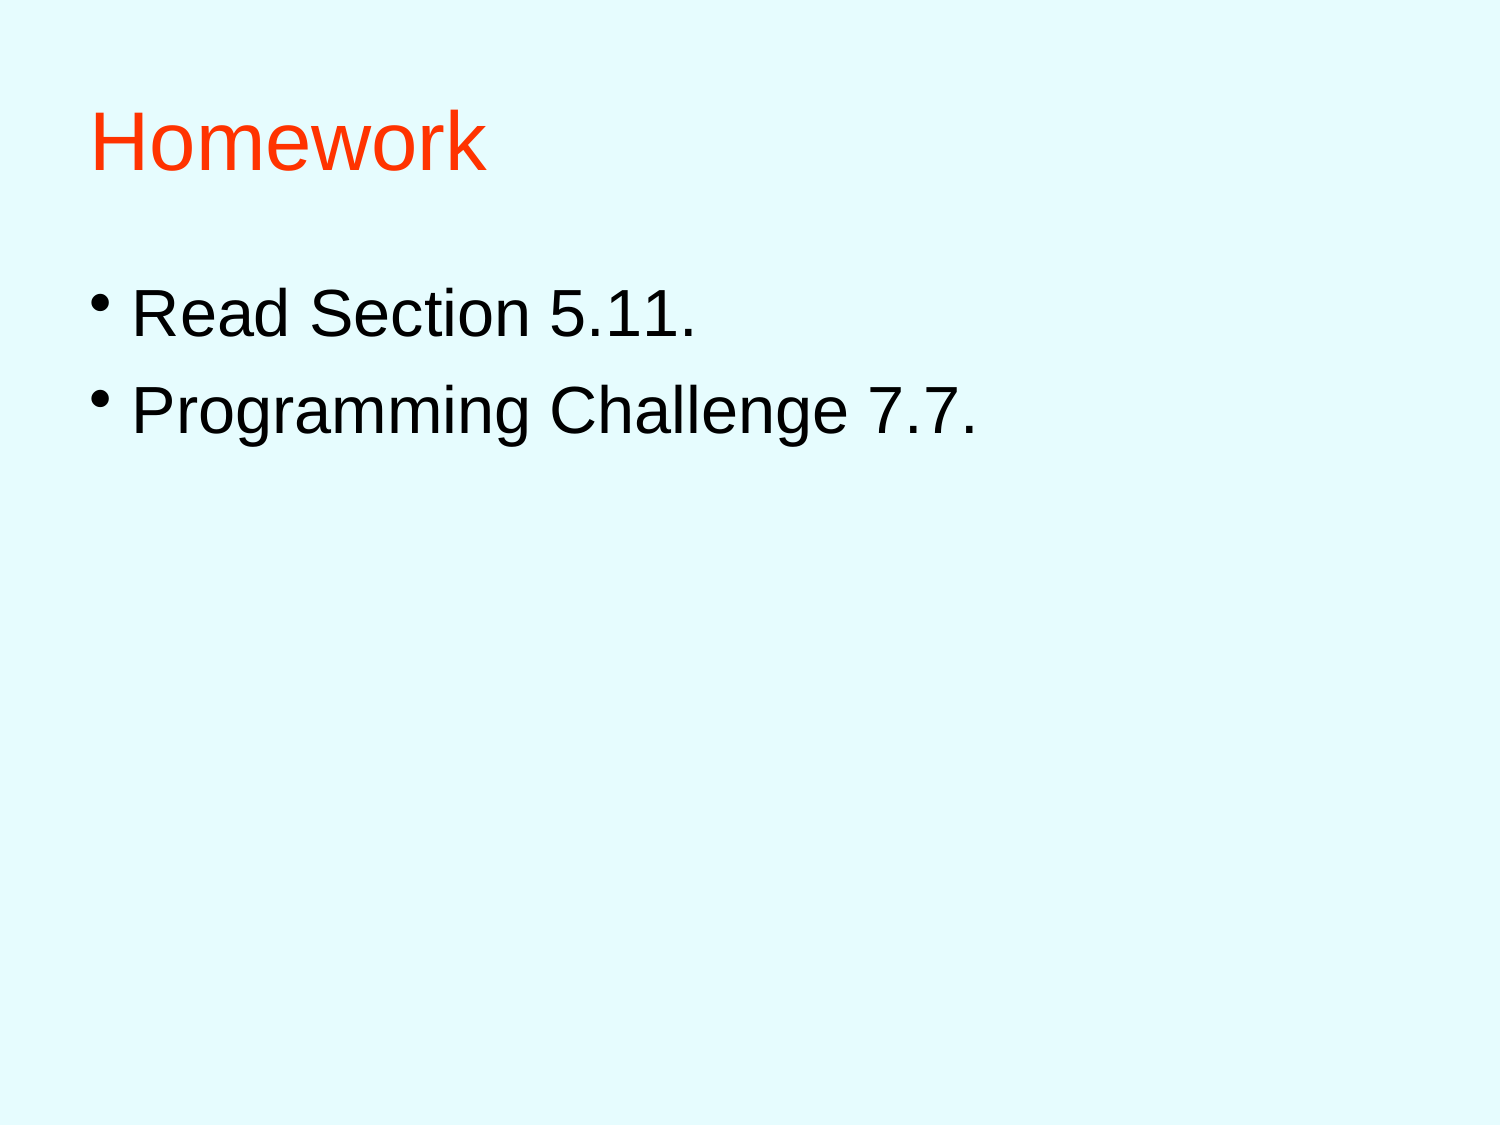

# Homework
 Read Section 5.11.
 Programming Challenge 7.7.